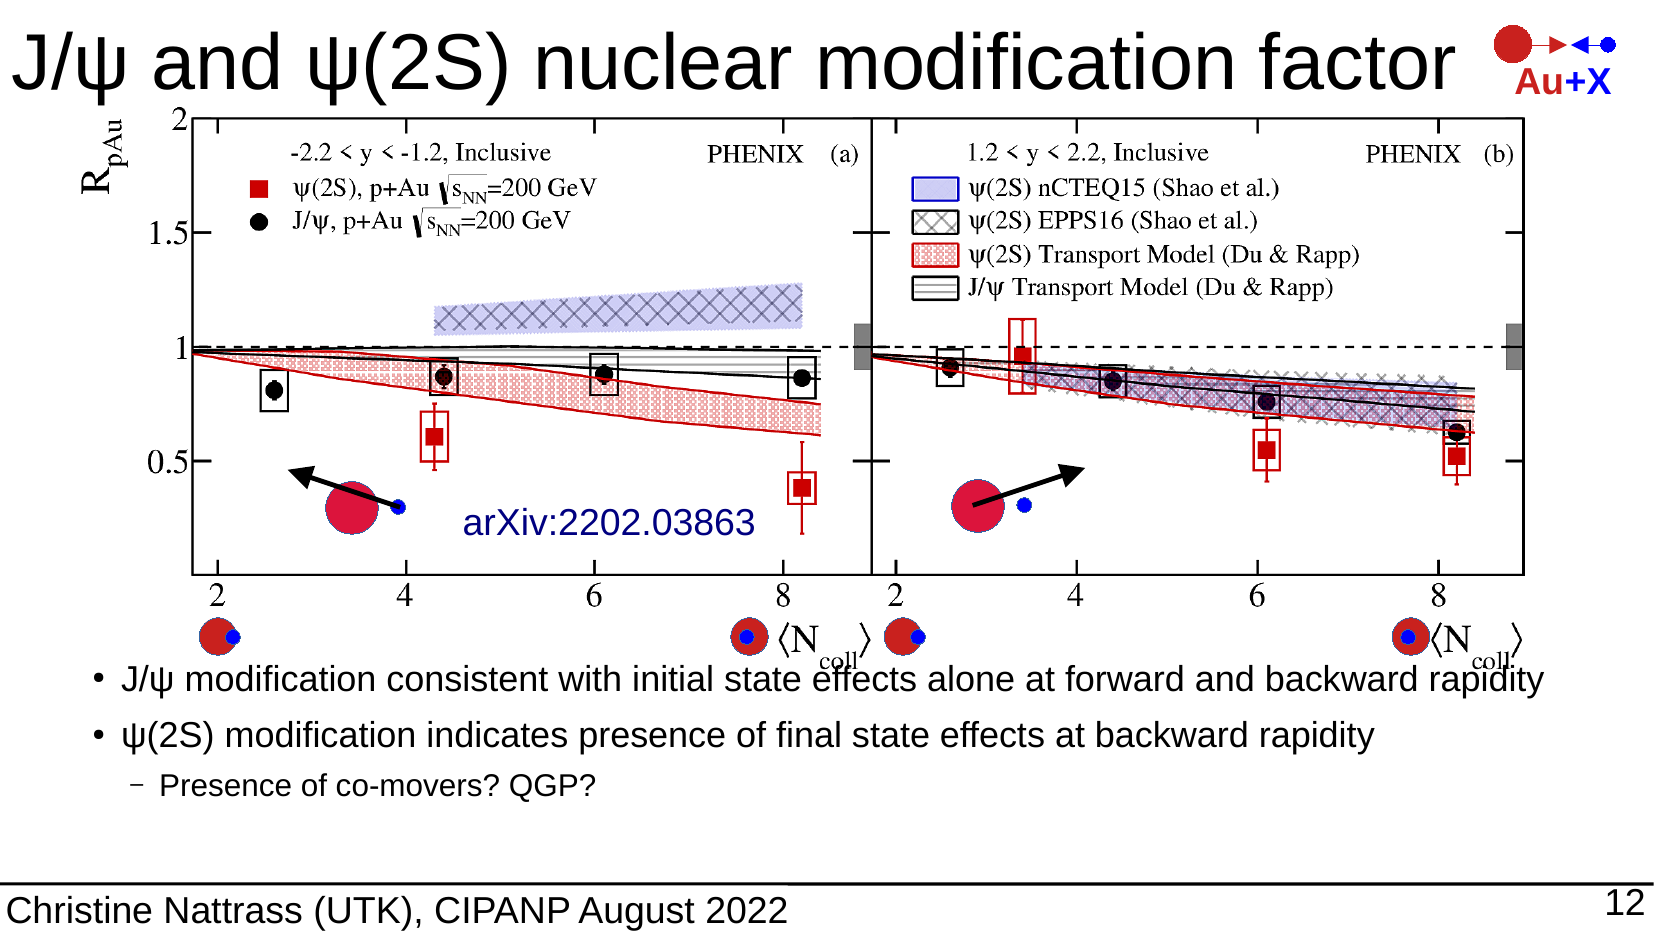

# J/ψ and ψ(2S) nuclear modification factor
Au+X
arXiv:2202.03863
J/ψ modification consistent with initial state effects alone at forward and backward rapidity
ψ(2S) modification indicates presence of final state effects at backward rapidity
Presence of co-movers? QGP?